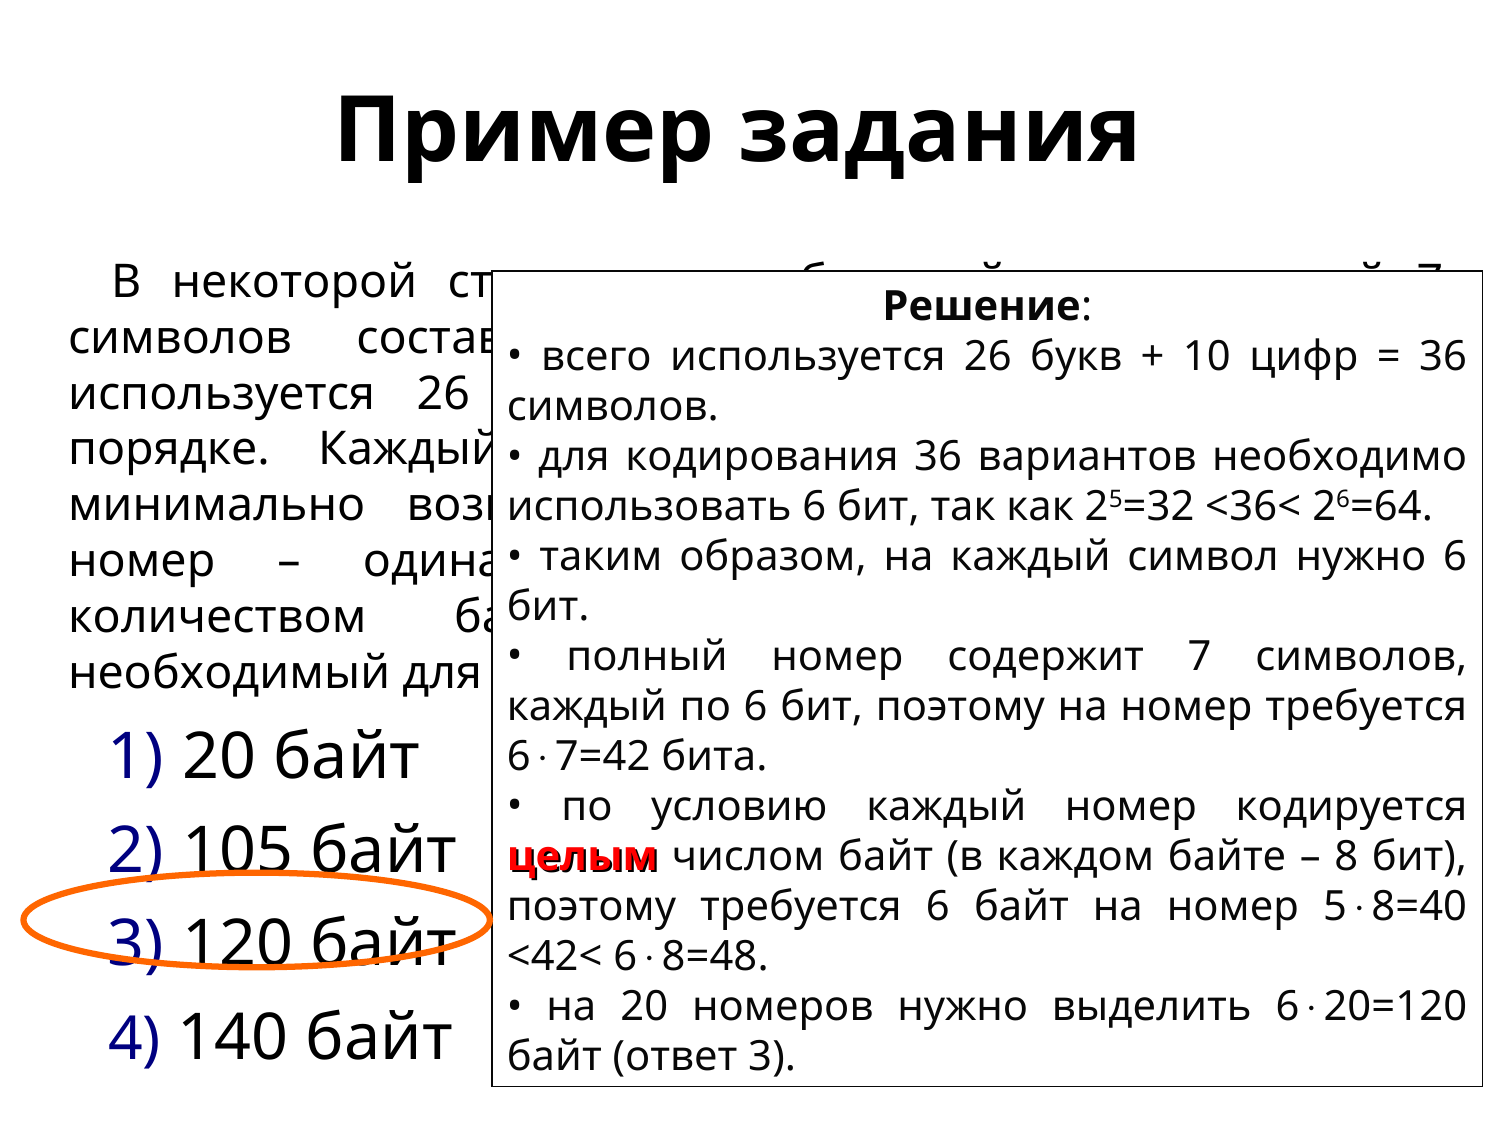

# Пример задания
В некоторой стране автомобильный номер длиной 7 символов составляется из заглавных букв (всего используется 26 букв) и десятичных цифр в любом порядке. Каждый символ кодируется одинаковым и минимально возможным количеством бит, а каждый номер – одинаковым и минимально возможным количеством байт. Определите объем памяти, необходимый для хранения 20 автомобильных номеров.
 20 байт
 105 байт
 120 байт
 140 байт
Решение:
 всего используется 26 букв + 10 цифр = 36 символов.
 для кодирования 36 вариантов необходимо использовать 6 бит, так как 25=32 <36< 26=64.
 таким образом, на каждый символ нужно 6 бит.
 полный номер содержит 7 символов, каждый по 6 бит, поэтому на номер требуется 67=42 бита.
 по условию каждый номер кодируется целым числом байт (в каждом байте – 8 бит), поэтому требуется 6 байт на номер 58=40 <42< 68=48.
 на 20 номеров нужно выделить 620=120 байт (ответ 3).